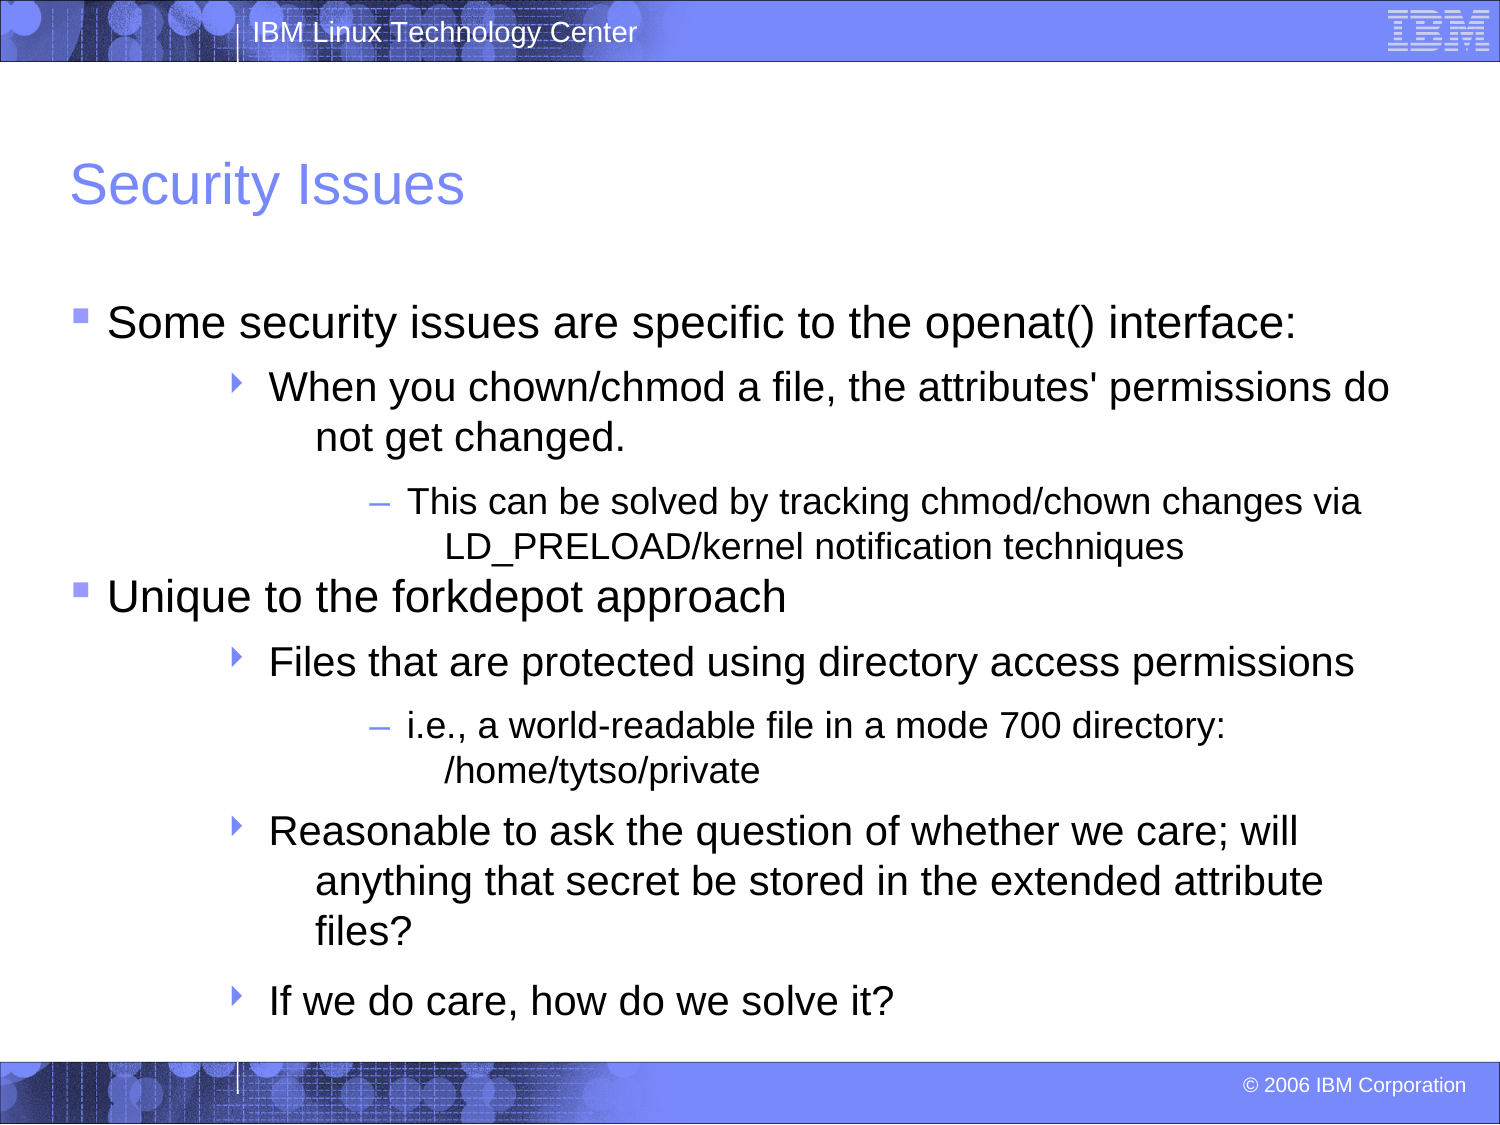

# Security Issues
Some security issues are specific to the openat() interface:
When you chown/chmod a file, the attributes' permissions do not get changed.
This can be solved by tracking chmod/chown changes via LD_PRELOAD/kernel notification techniques
Unique to the forkdepot approach
Files that are protected using directory access permissions
i.e., a world-readable file in a mode 700 directory: /home/tytso/private
Reasonable to ask the question of whether we care; will anything that secret be stored in the extended attribute files?
If we do care, how do we solve it?